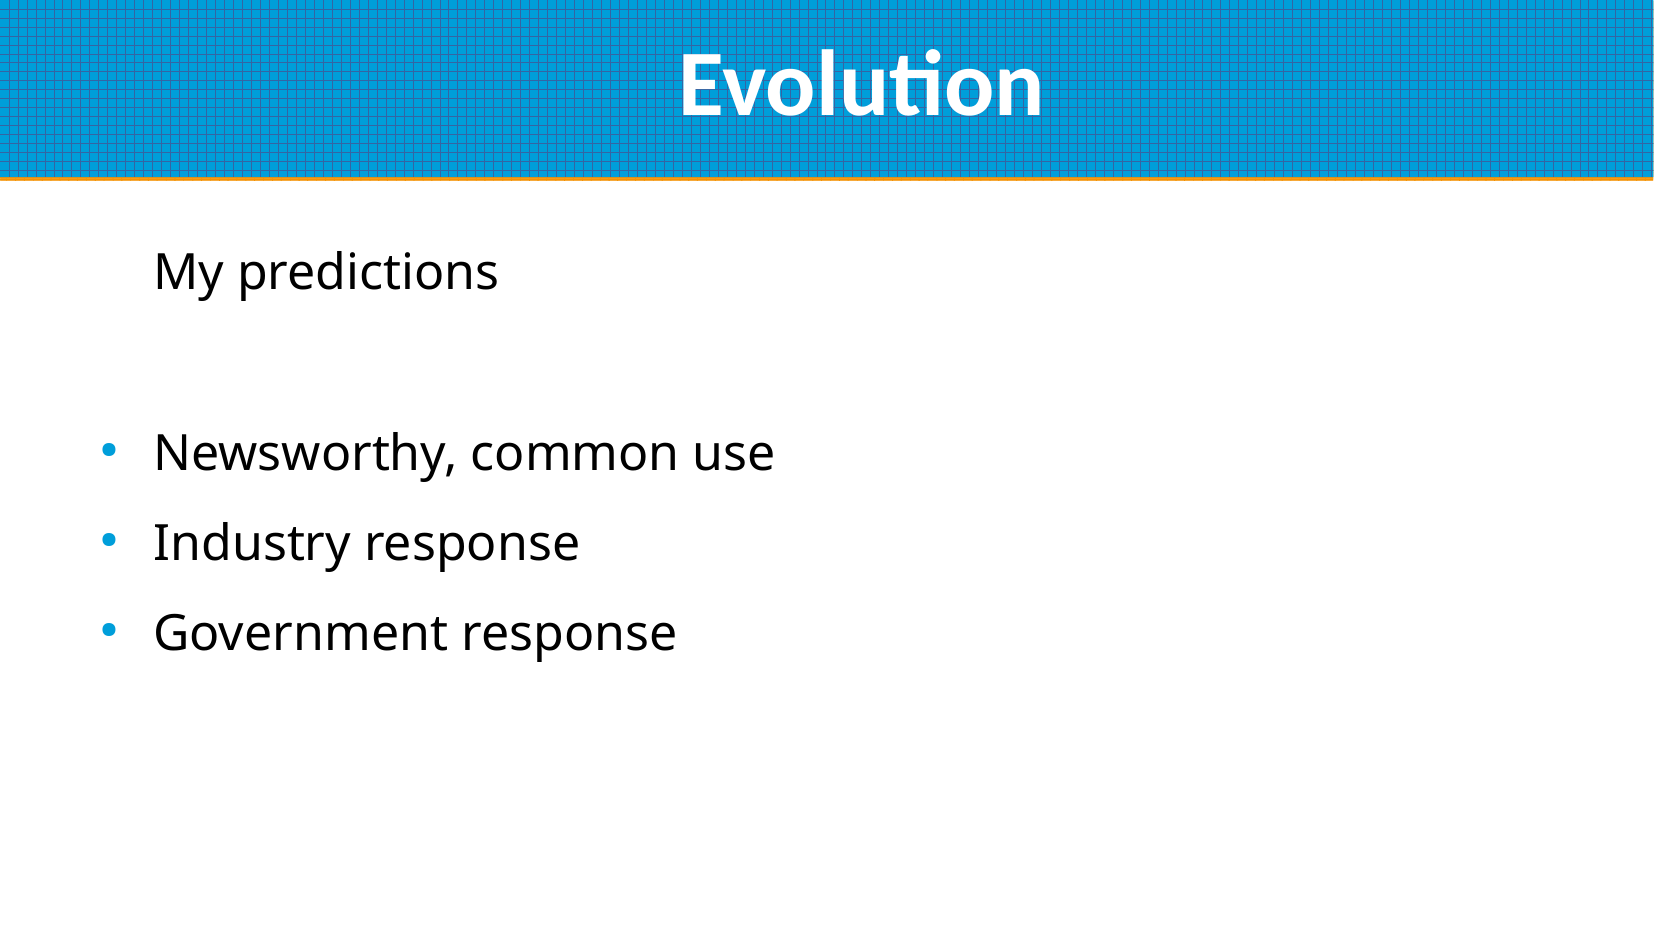

# Evolution
My predictions
Newsworthy, common use
Industry response
Government response